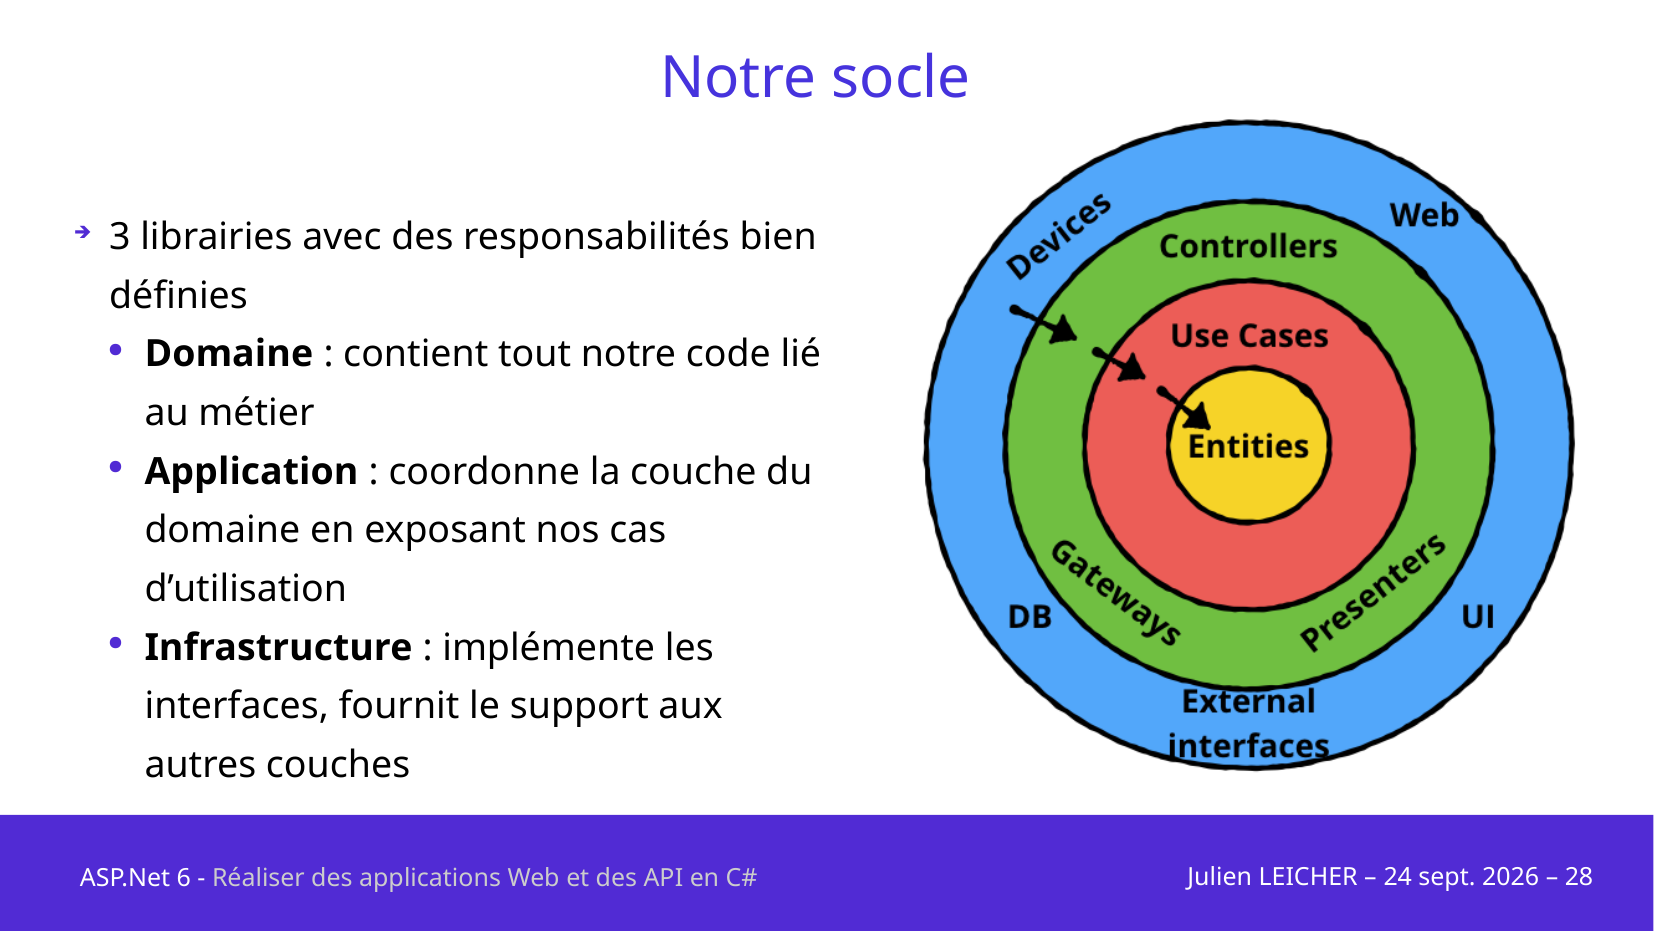

Notre socle
3 librairies avec des responsabilités bien définies
Domaine : contient tout notre code lié au métier
Application : coordonne la couche du domaine en exposant nos cas d’utilisation
Infrastructure : implémente les interfaces, fournit le support aux autres couches
Julien LEICHER – –
ASP.Net 6 - Réaliser des applications Web et des API en C#